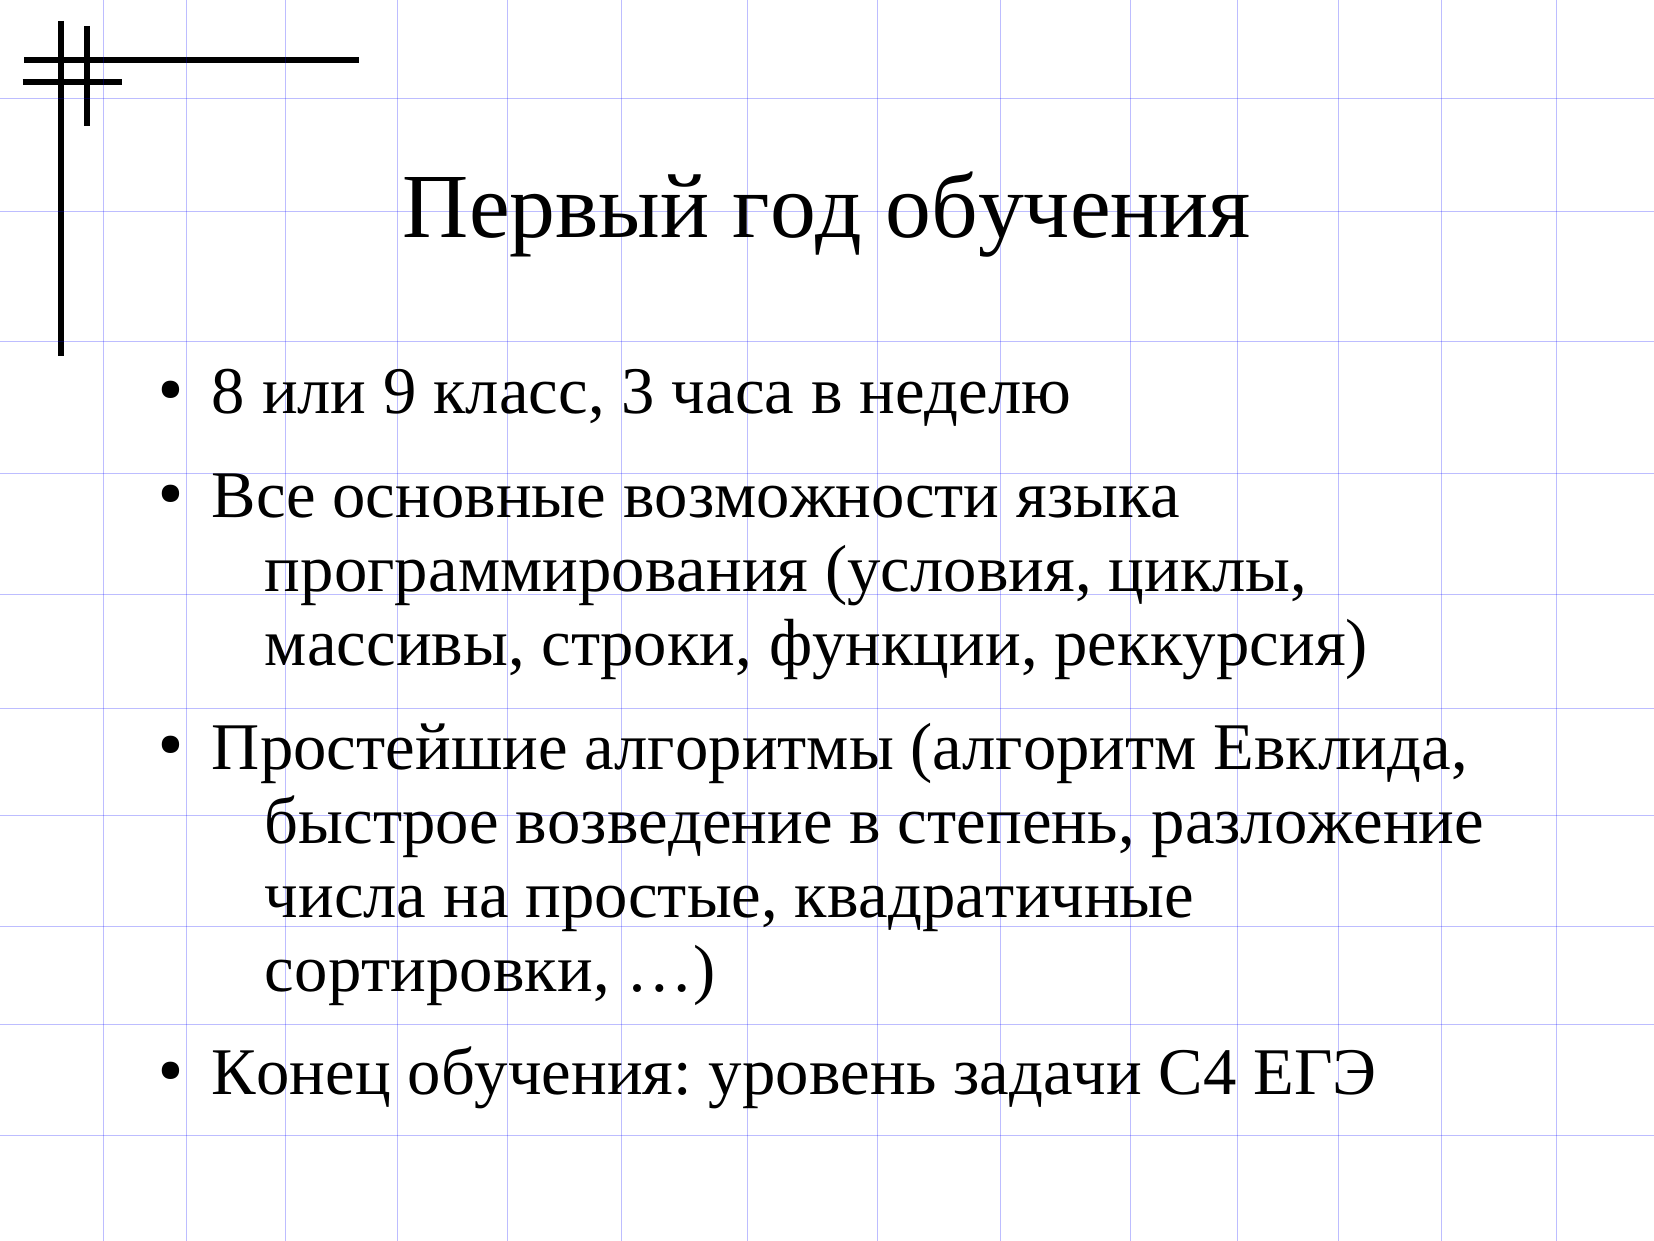

# Первый год обучения
8 или 9 класс, 3 часа в неделю
Все основные возможности языка программирования (условия, циклы, массивы, строки, функции, реккурсия)
Простейшие алгоритмы (алгоритм Евклида, быстрое возведение в степень, разложение числа на простые, квадратичные сортировки, …)
Конец обучения: уровень задачи C4 ЕГЭ